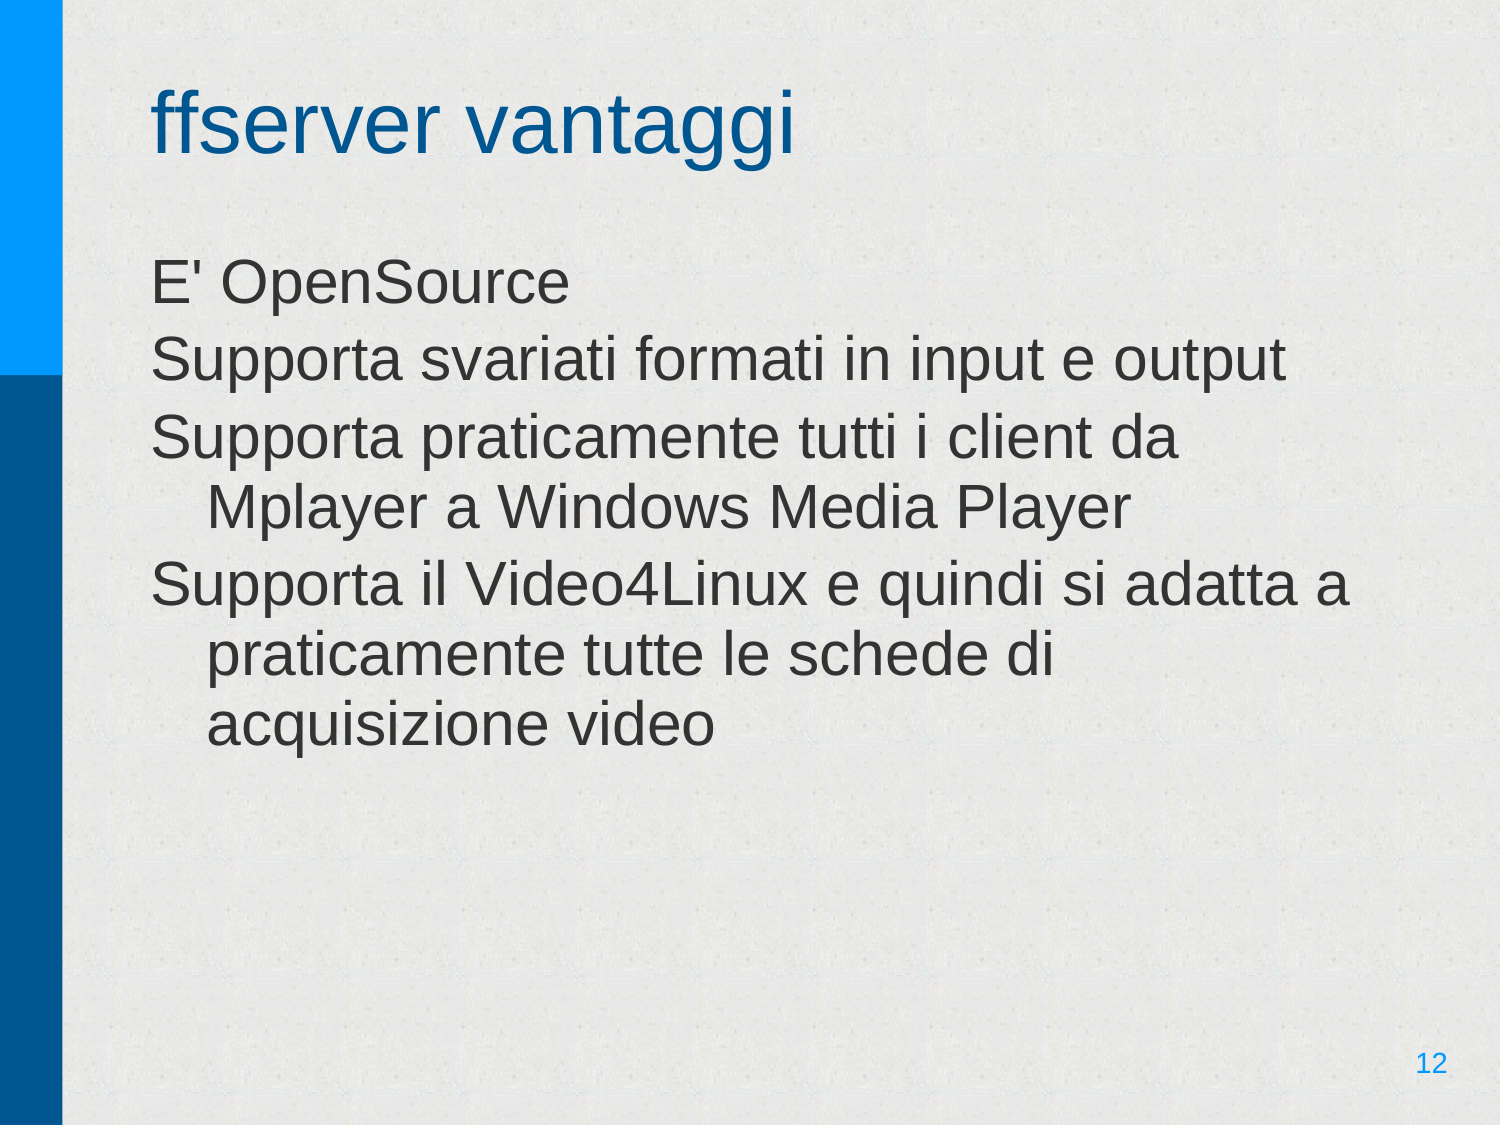

# ffserver vantaggi
E' OpenSource
Supporta svariati formati in input e output
Supporta praticamente tutti i client da Mplayer a Windows Media Player
Supporta il Video4Linux e quindi si adatta a praticamente tutte le schede di acquisizione video
12